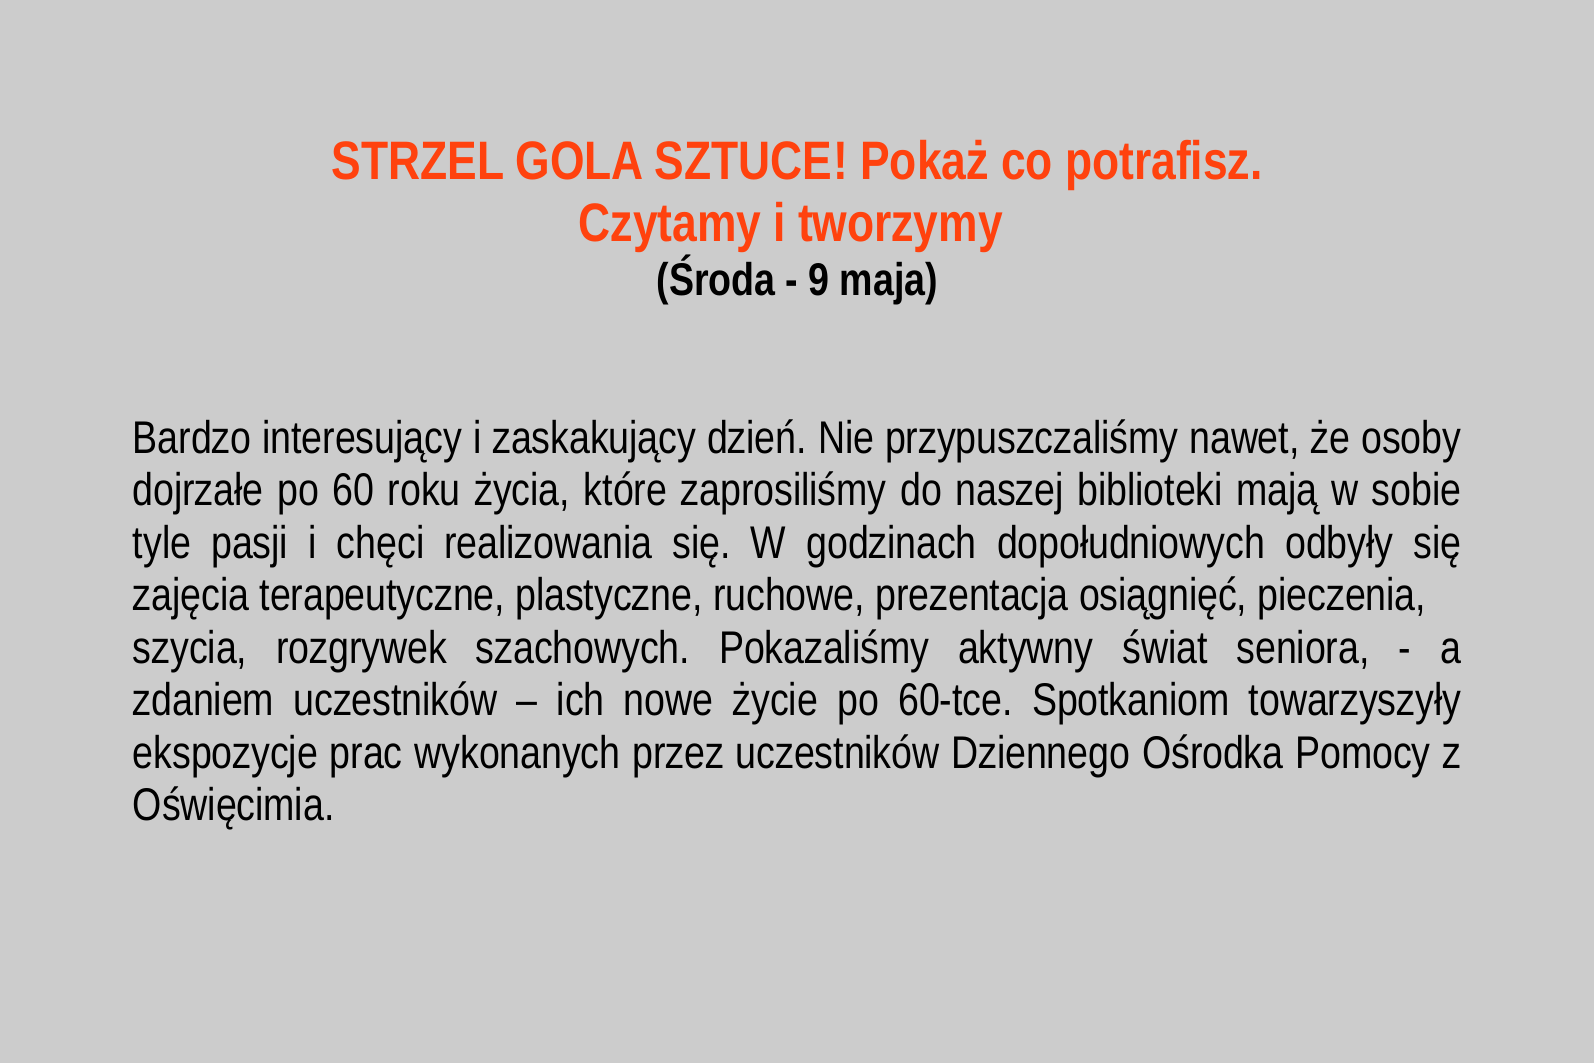

STRZEL GOLA SZTUCE! Pokaż co potrafisz.
Czytamy i tworzymy
(Środa - 9 maja)
Bardzo interesujący i zaskakujący dzień. Nie przypuszczaliśmy nawet, że osoby dojrzałe po 60 roku życia, które zaprosiliśmy do naszej biblioteki mają w sobie tyle pasji i chęci realizowania się. W godzinach dopołudniowych odbyły się zajęcia terapeutyczne, plastyczne, ruchowe, prezentacja osiągnięć, pieczenia,
szycia, rozgrywek szachowych. Pokazaliśmy aktywny świat seniora, - a zdaniem uczestników – ich nowe życie po 60-tce. Spotkaniom towarzyszyły ekspozycje prac wykonanych przez uczestników Dziennego Ośrodka Pomocy z Oświęcimia.